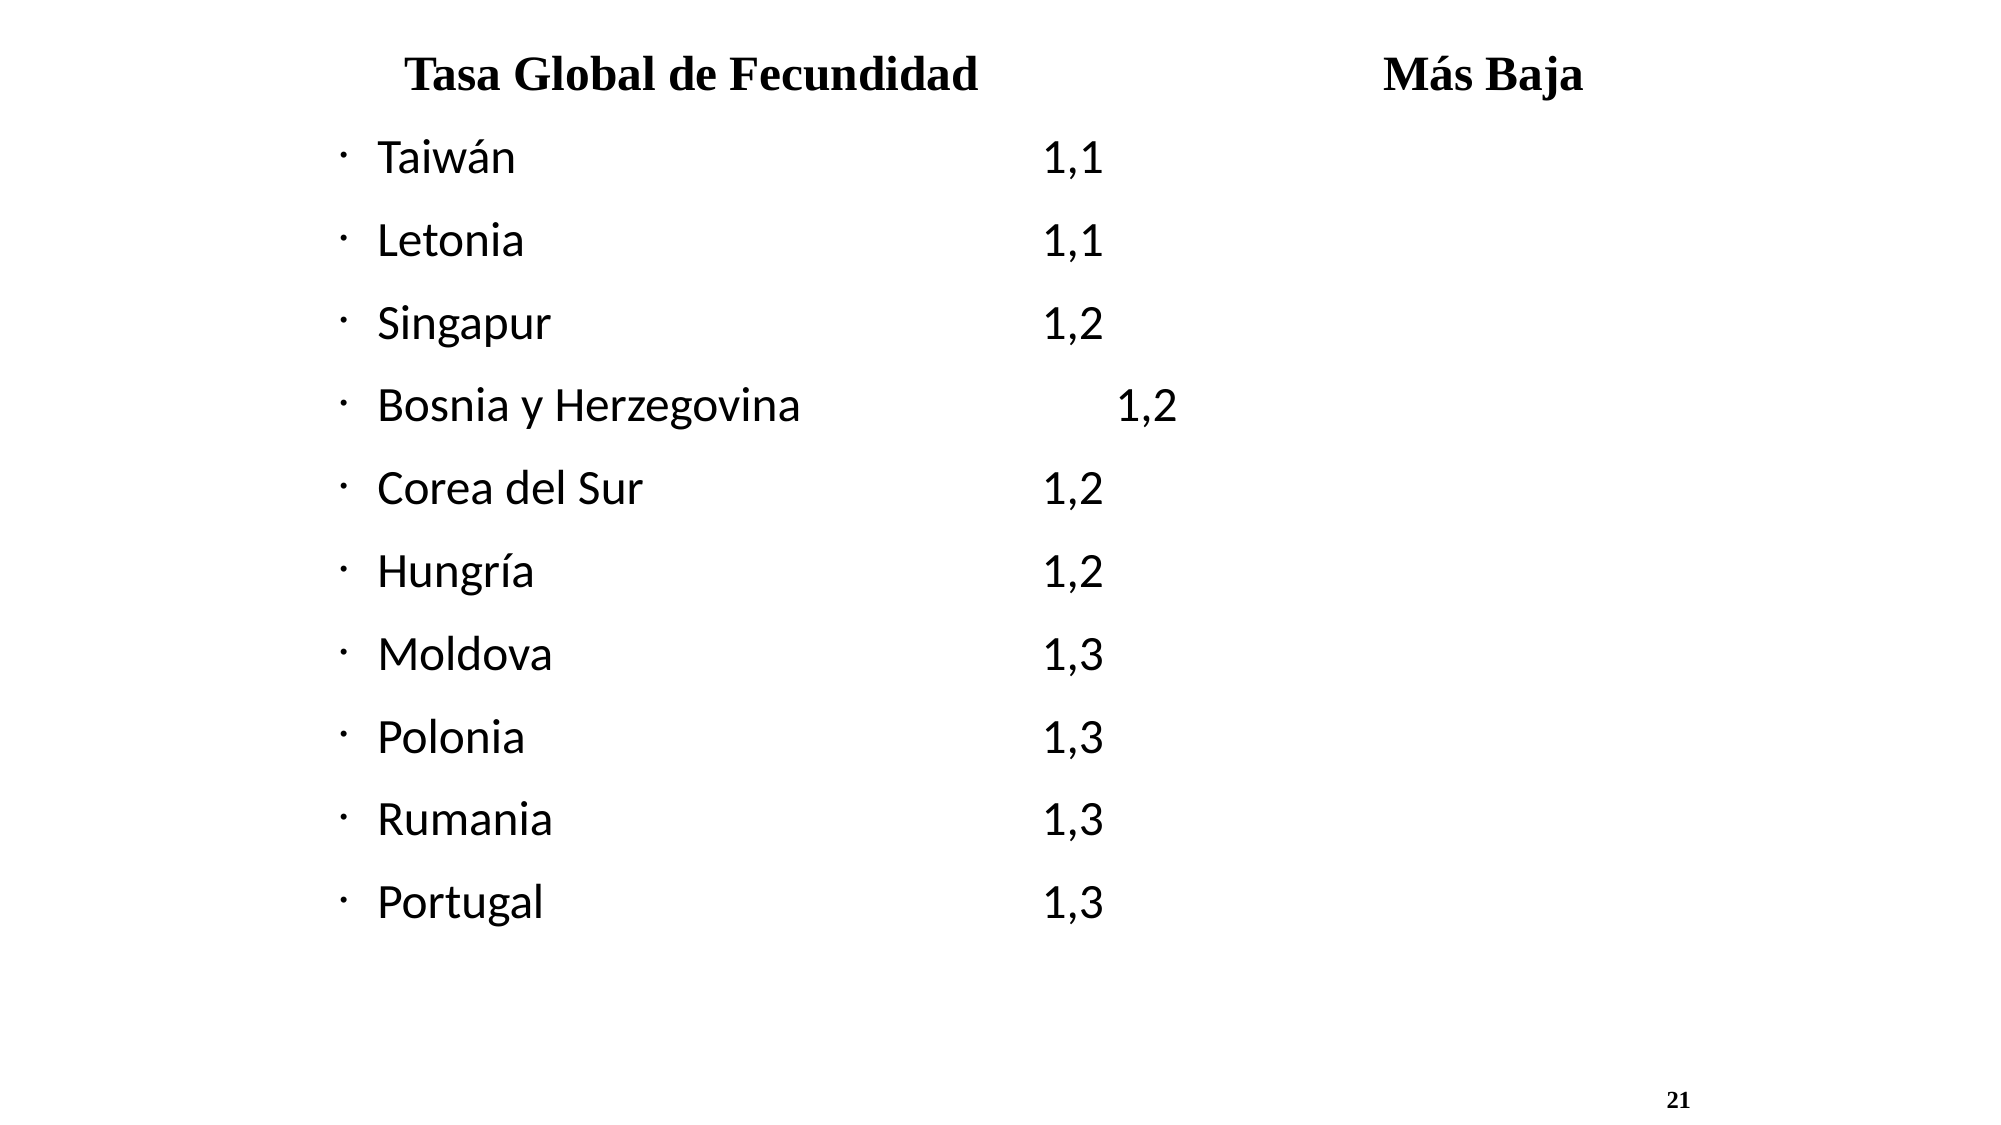

Tasa Global de Fecundidad Más Baja
# Taiwán 							1,1
Letonia 							1,1
Singapur 							1,2
Bosnia y Herzegovina 					1,2
Corea del Sur 						1,2
Hungría 							1,2
Moldova 							1,3
Polonia 							1,3
Rumania 							1,3
Portugal 							1,3